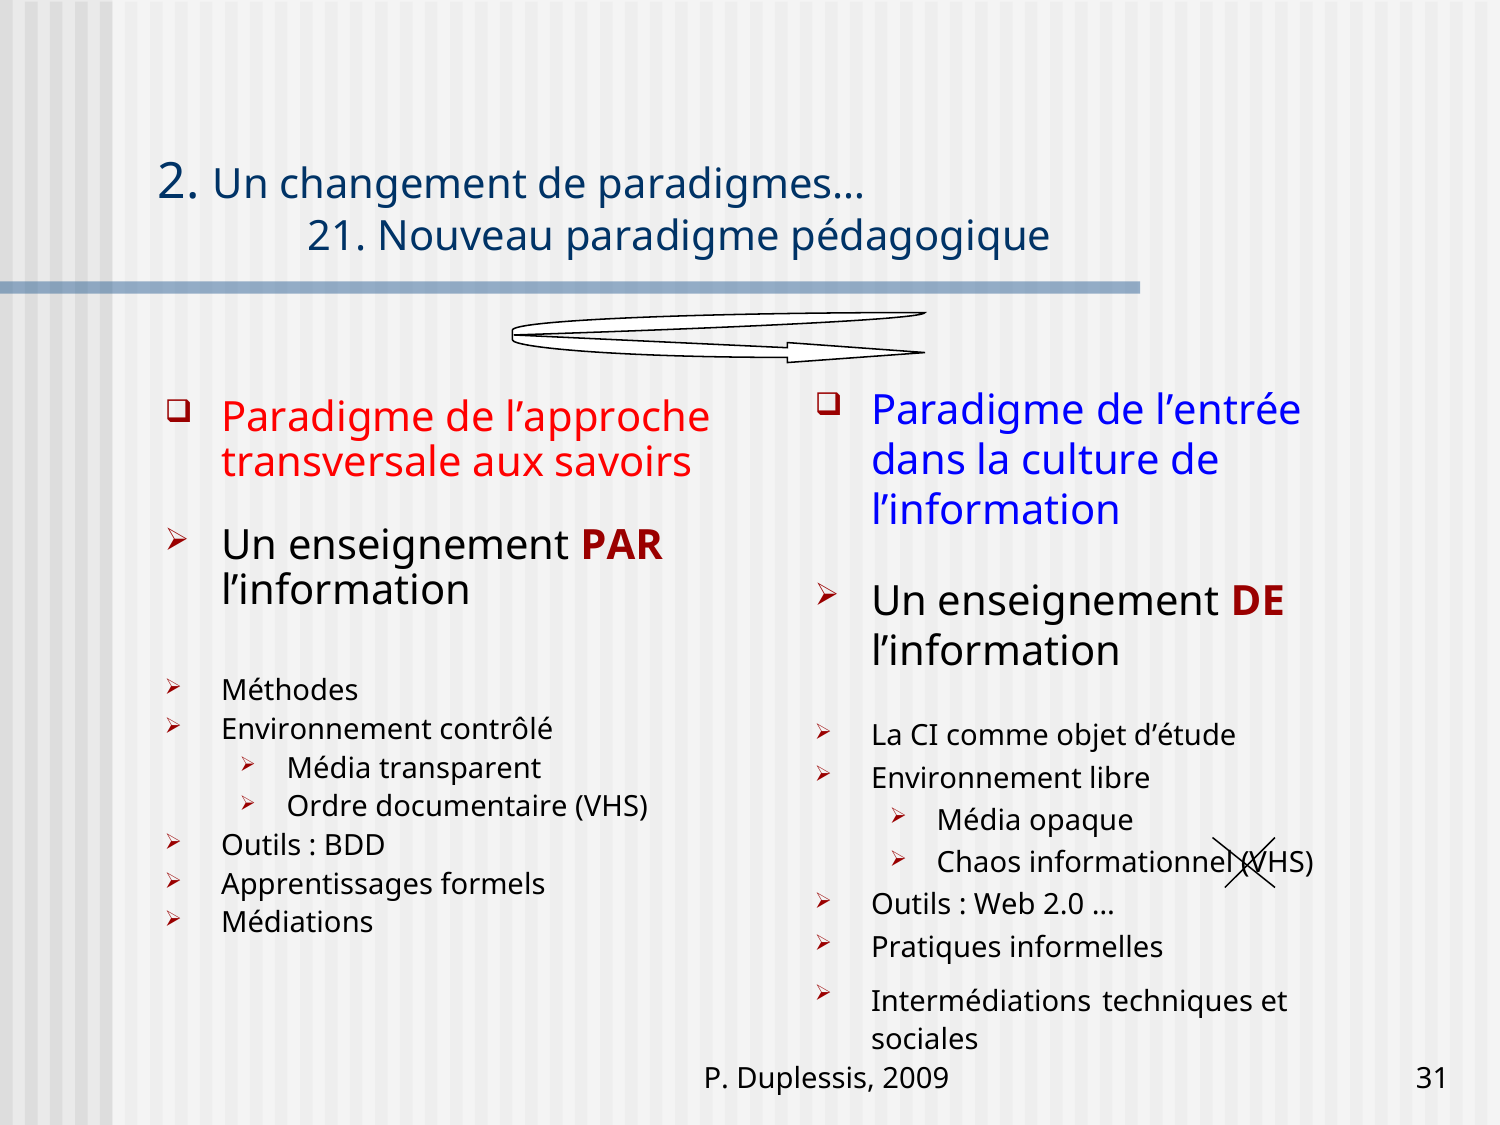

# 2. Un changement de paradigmes… 21. Nouveau paradigme pédagogique
Paradigme de l’entrée dans la culture de l’information
Un enseignement DE l’information
La CI comme objet d’étude
Environnement libre
Média opaque
Chaos informationnel (VHS)
Outils : Web 2.0 …
Pratiques informelles
Intermédiations techniques et sociales
Paradigme de l’approche transversale aux savoirs
Un enseignement PAR l’information
Méthodes
Environnement contrôlé
Média transparent
Ordre documentaire (VHS)
Outils : BDD
Apprentissages formels
Médiations
P. Duplessis, 2009
31